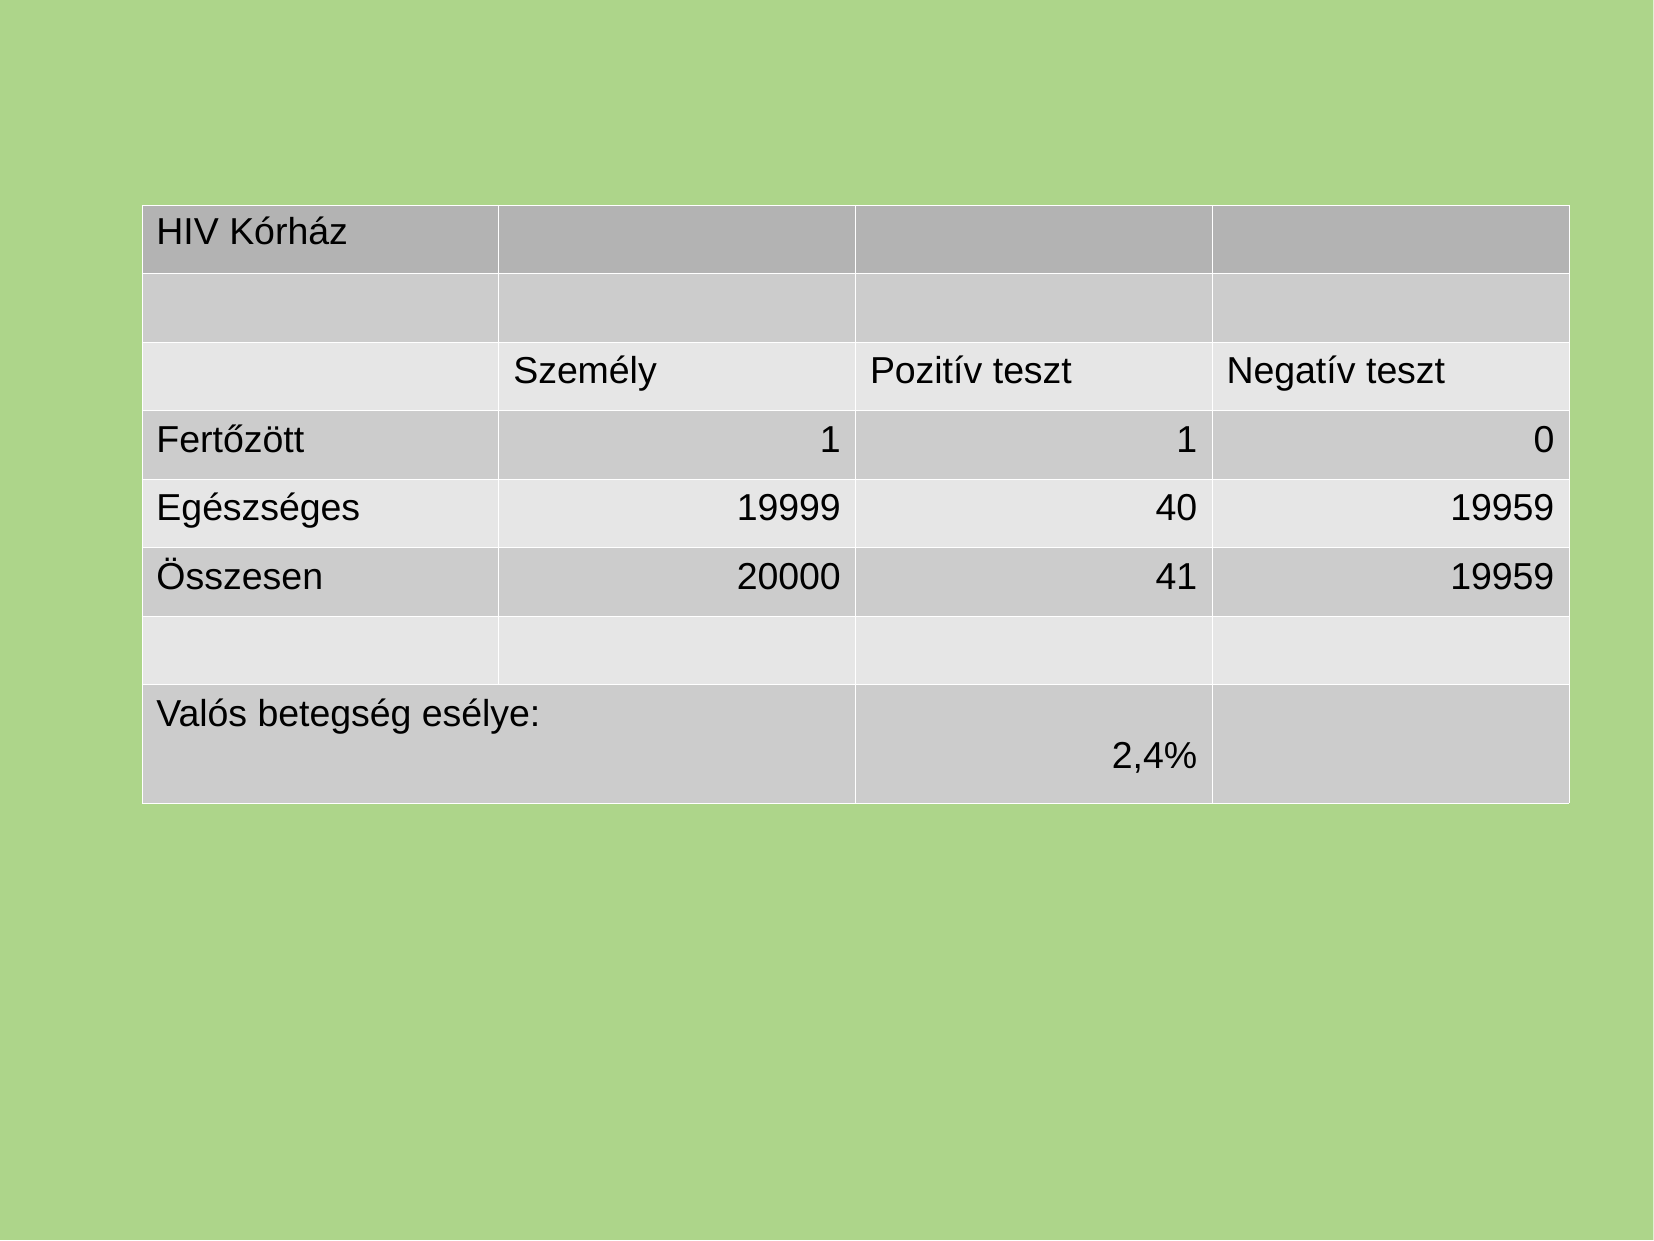

#
| HIV Kórház | | | |
| --- | --- | --- | --- |
| | | | |
| | Személy | Pozitív teszt | Negatív teszt |
| Fertőzött | 1 | 1 | 0 |
| Egészséges | 19999 | 40 | 19959 |
| Összesen | 20000 | 41 | 19959 |
| | | | |
| Valós betegség esélye: | | 2,4% | |